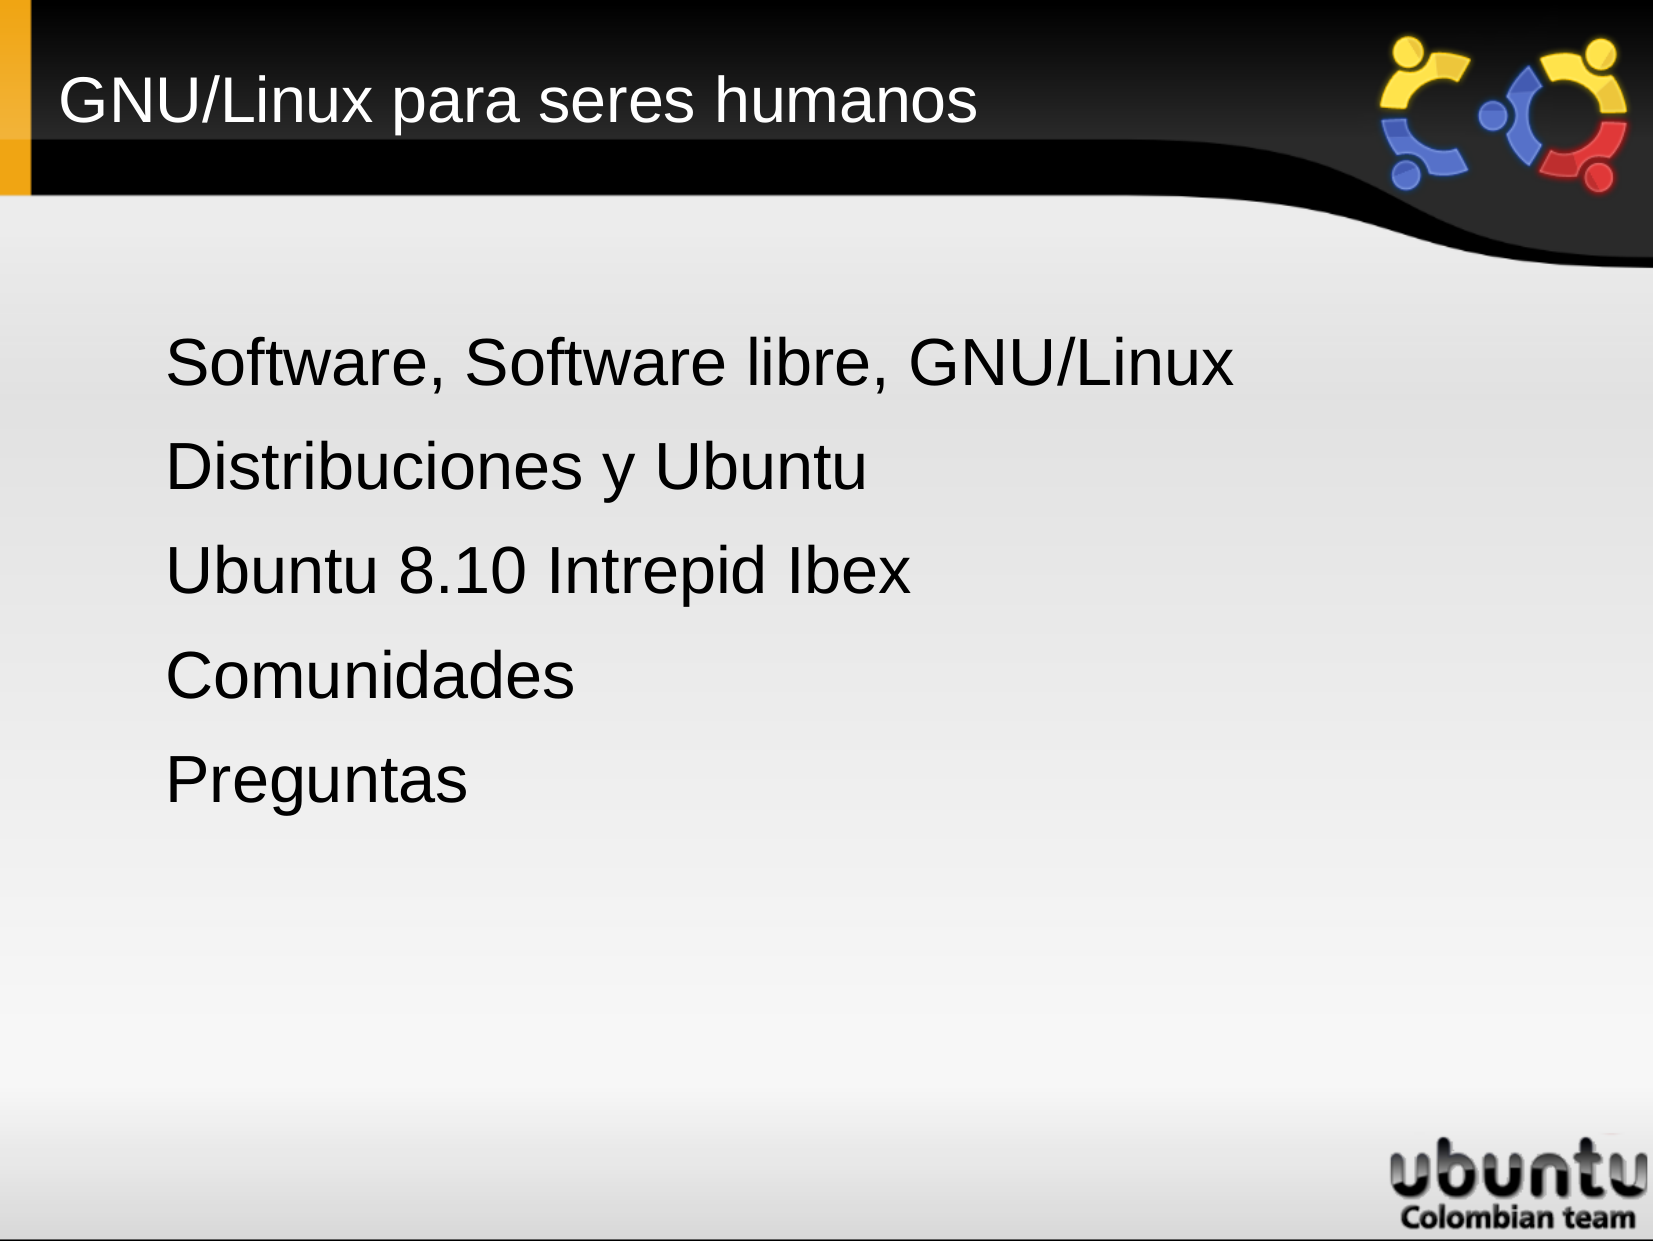

# GNU/Linux para seres humanos
Software, Software libre, GNU/Linux
Distribuciones y Ubuntu
Ubuntu 8.10 Intrepid Ibex
Comunidades
Preguntas